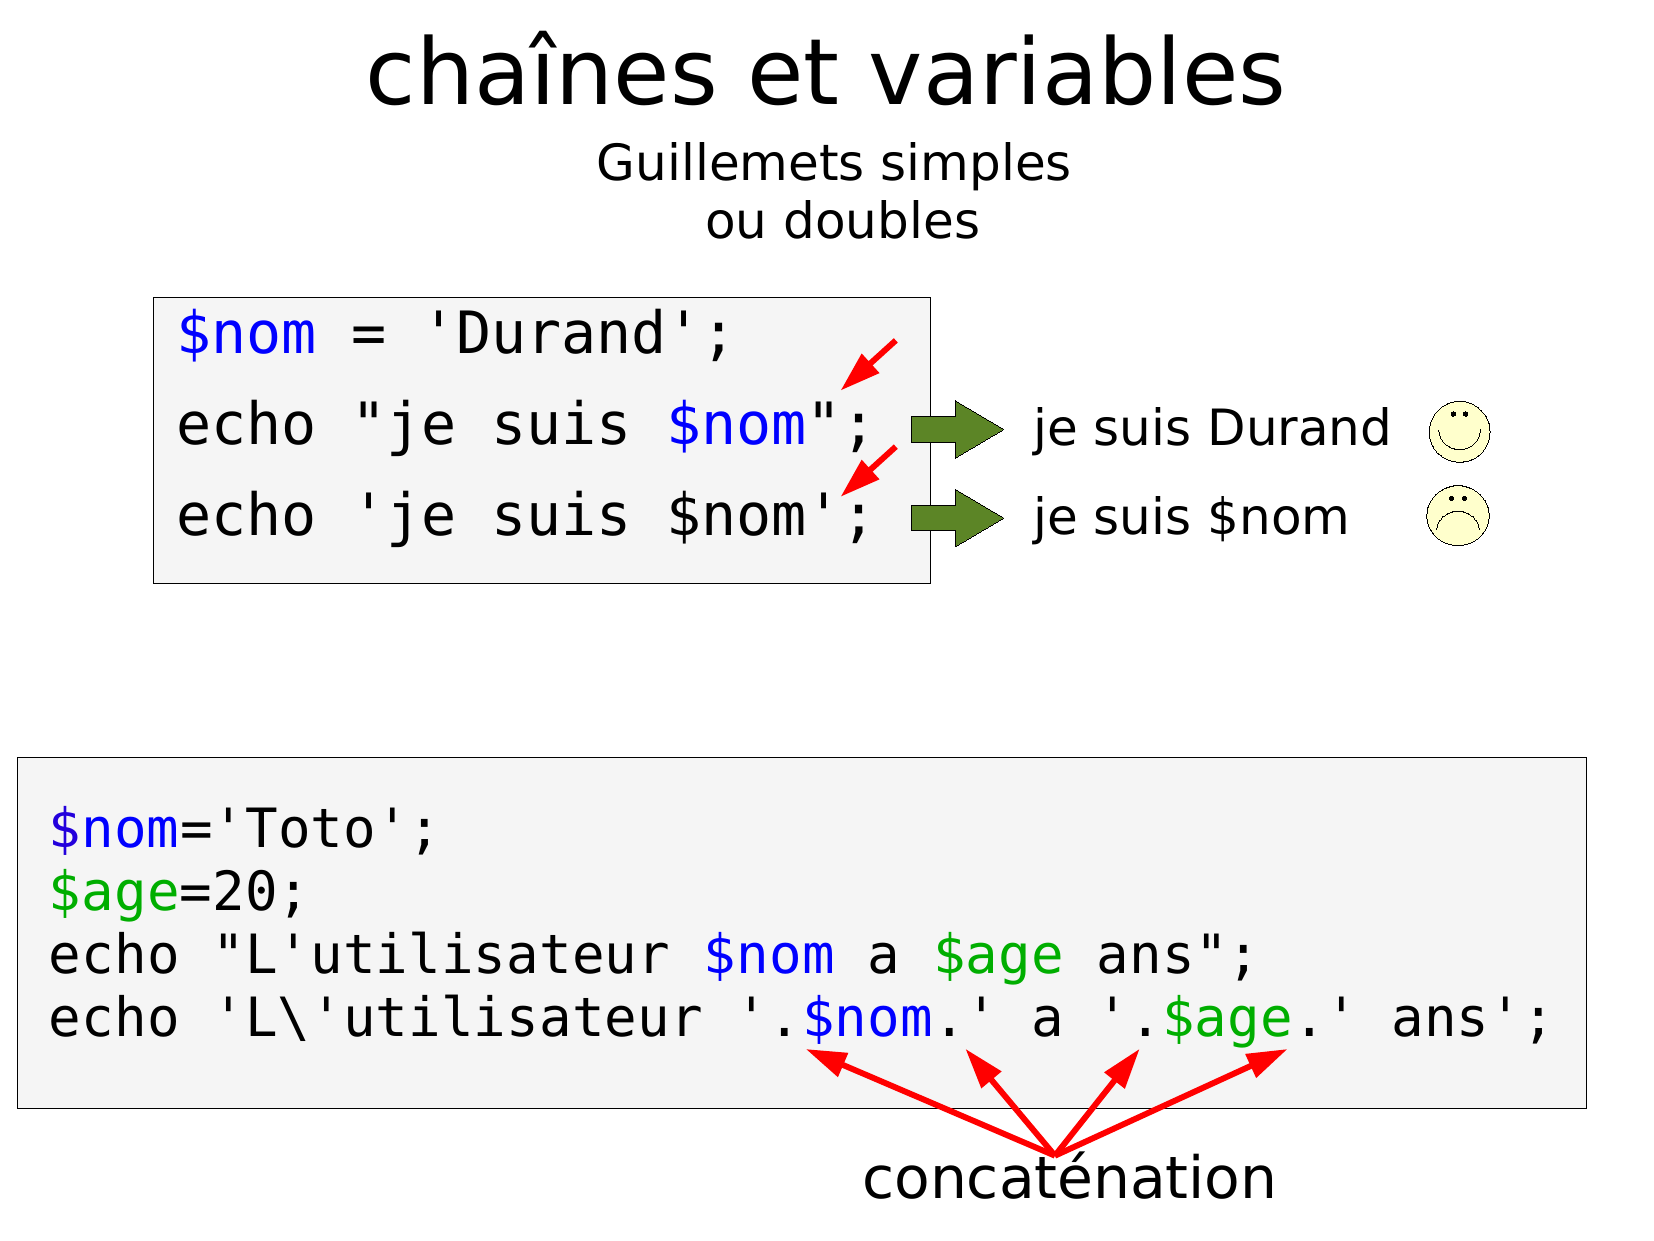

# chaînes et variables
Guillemets simples
ou doubles
$nom = 'Durand';
echo "je suis $nom";
echo 'je suis $nom';
je suis Durand
je suis $nom
$nom='Toto';
$age=20;
echo "L'utilisateur $nom a $age ans";
echo 'L\'utilisateur '.$nom.' a '.$age.' ans';
concaténation